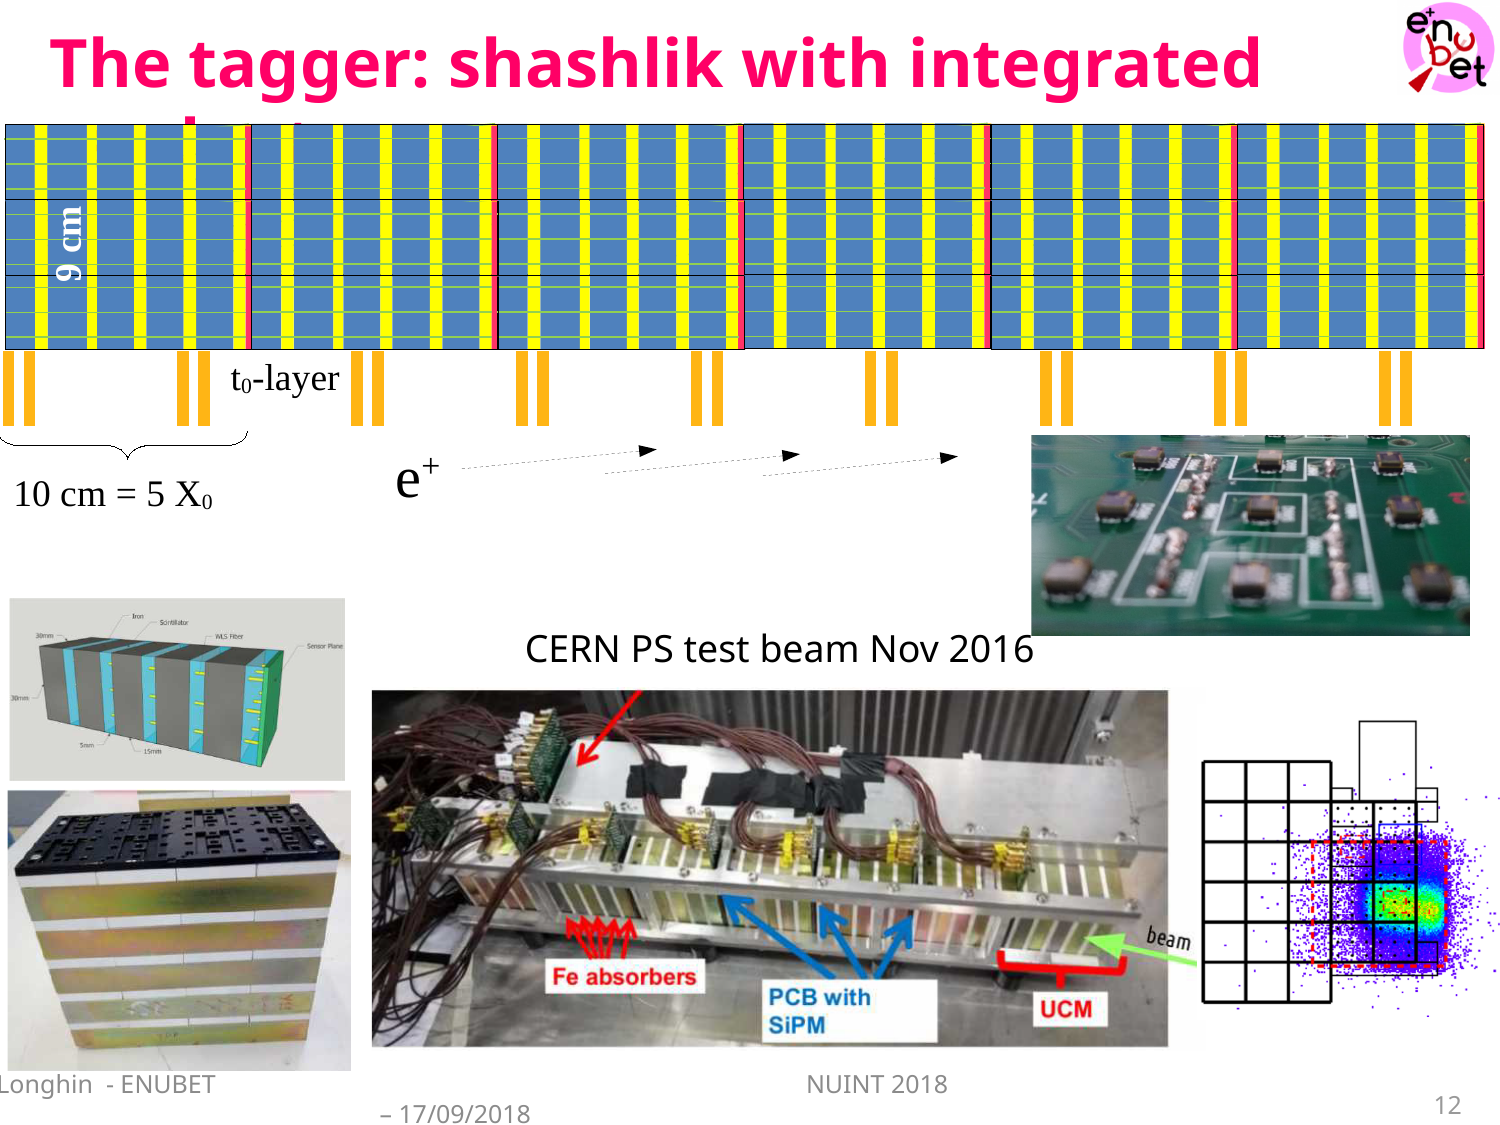

The tagger: shashlik with integrated readout
9 cm
t0-layer
e+
10 cm = 5 X0
CERN PS test beam Nov 2016